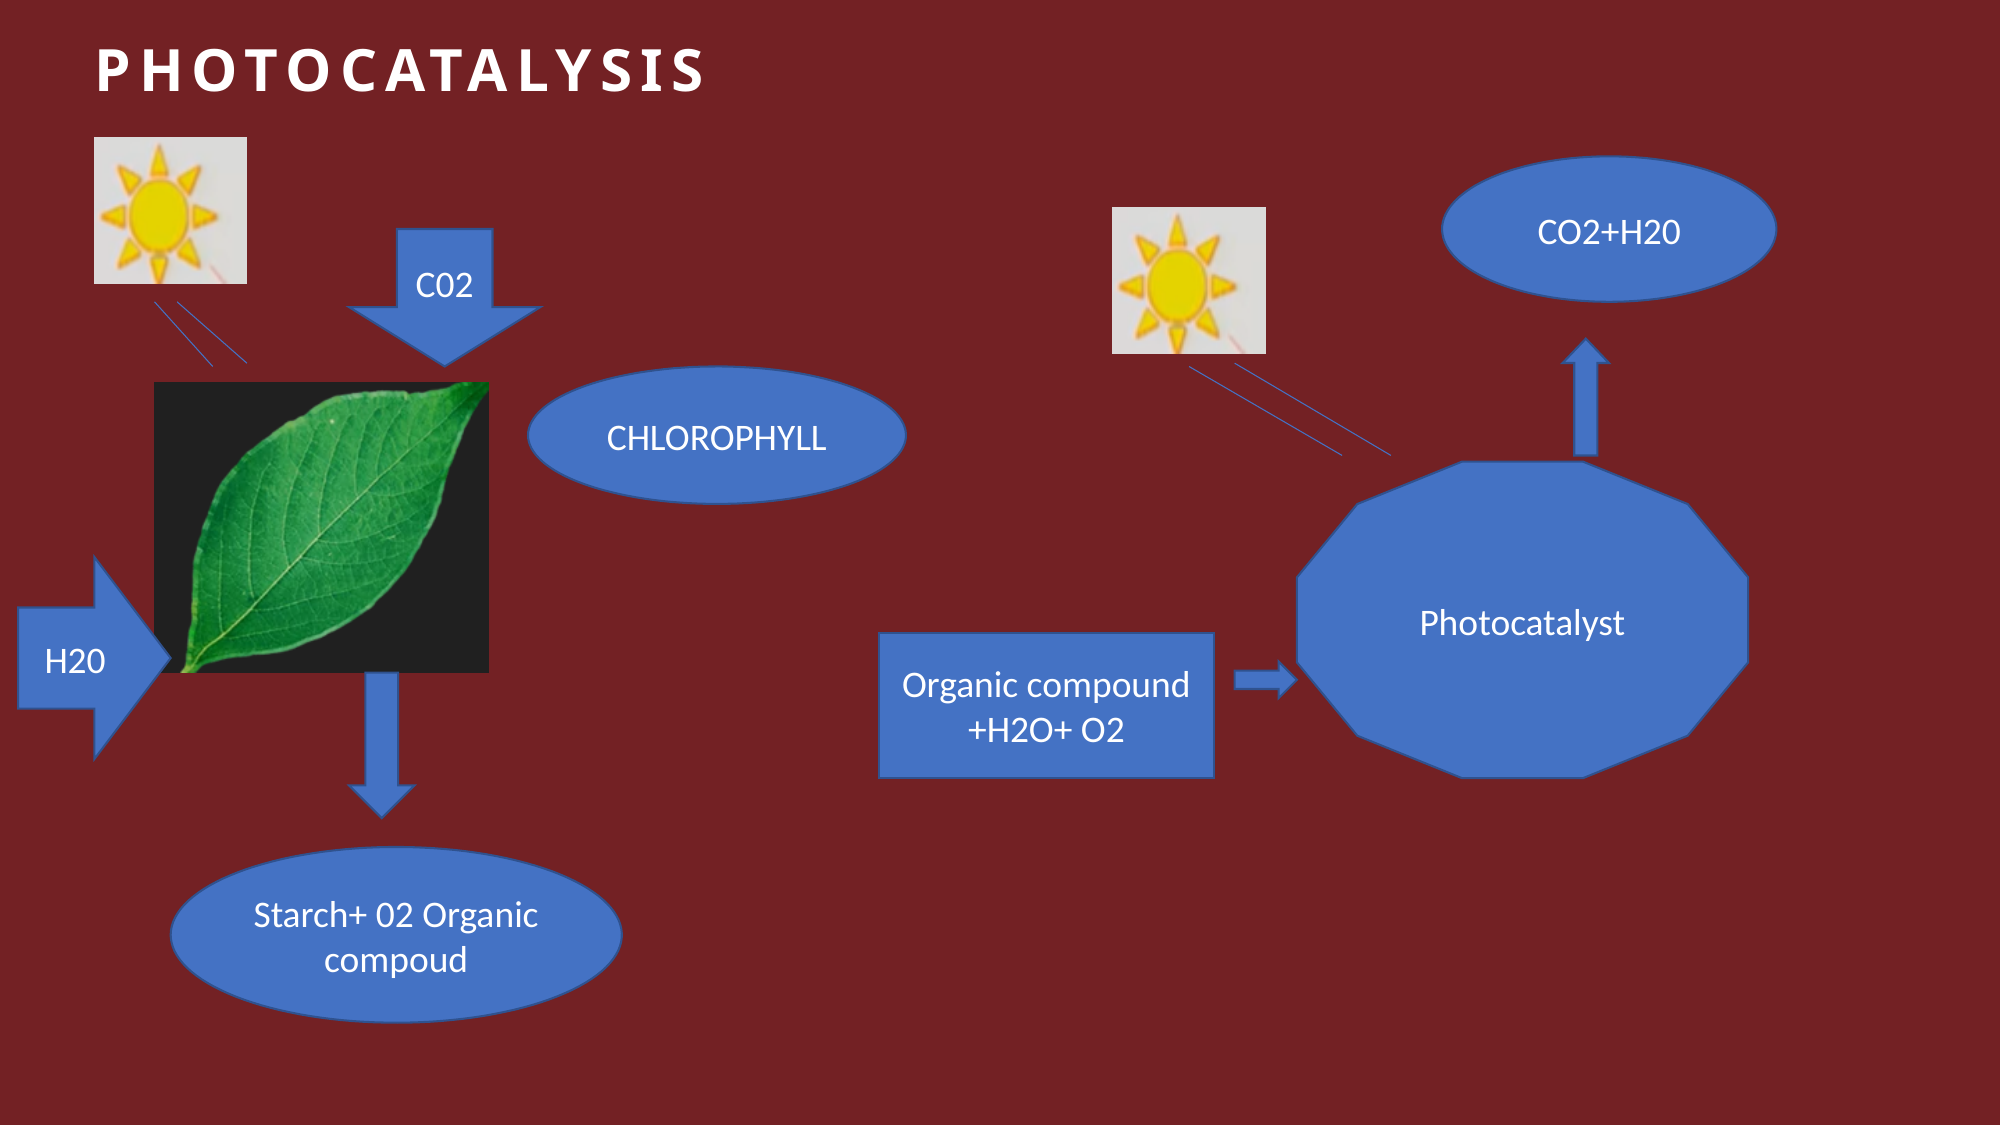

# Photocatalysis
CO2+H20
C02
CHLOROPHYLL
Photocatalyst
H20
Organic compound +H2O+ O2
Starch+ 02 Organic compoud